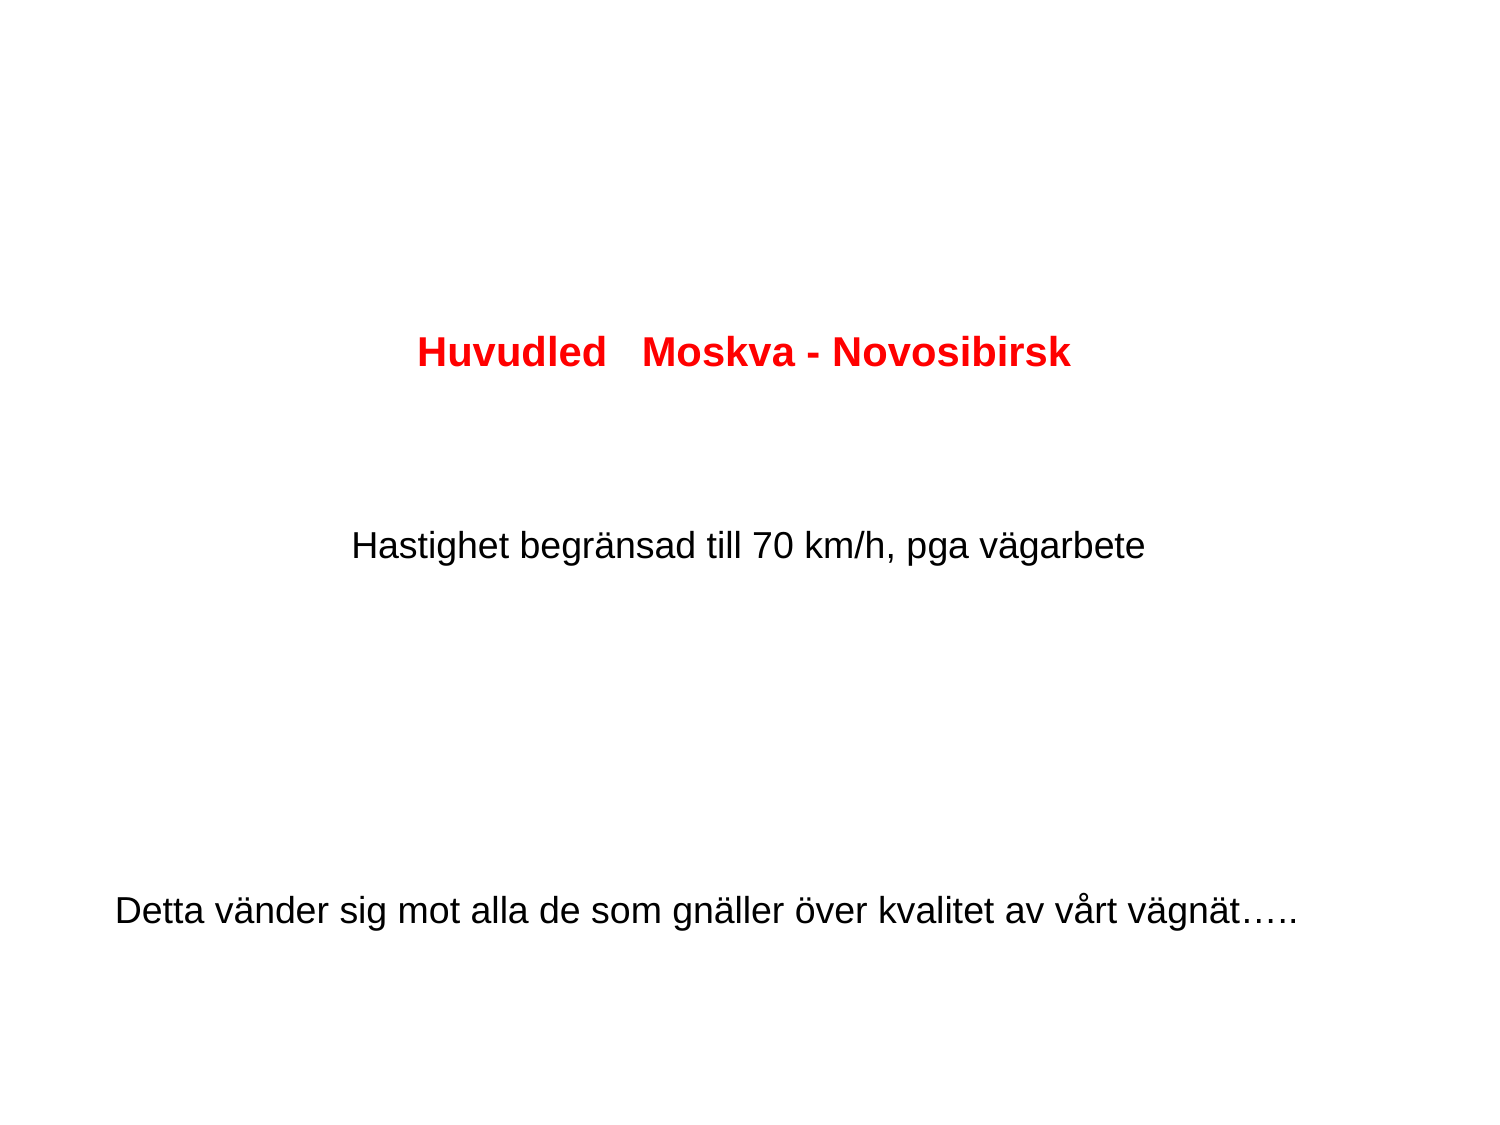

Huvudled Moskva - Novosibirsk
Hastighet begränsad till 70 km/h, pga vägarbete
Detta vänder sig mot alla de som gnäller över kvalitet av vårt vägnät…..